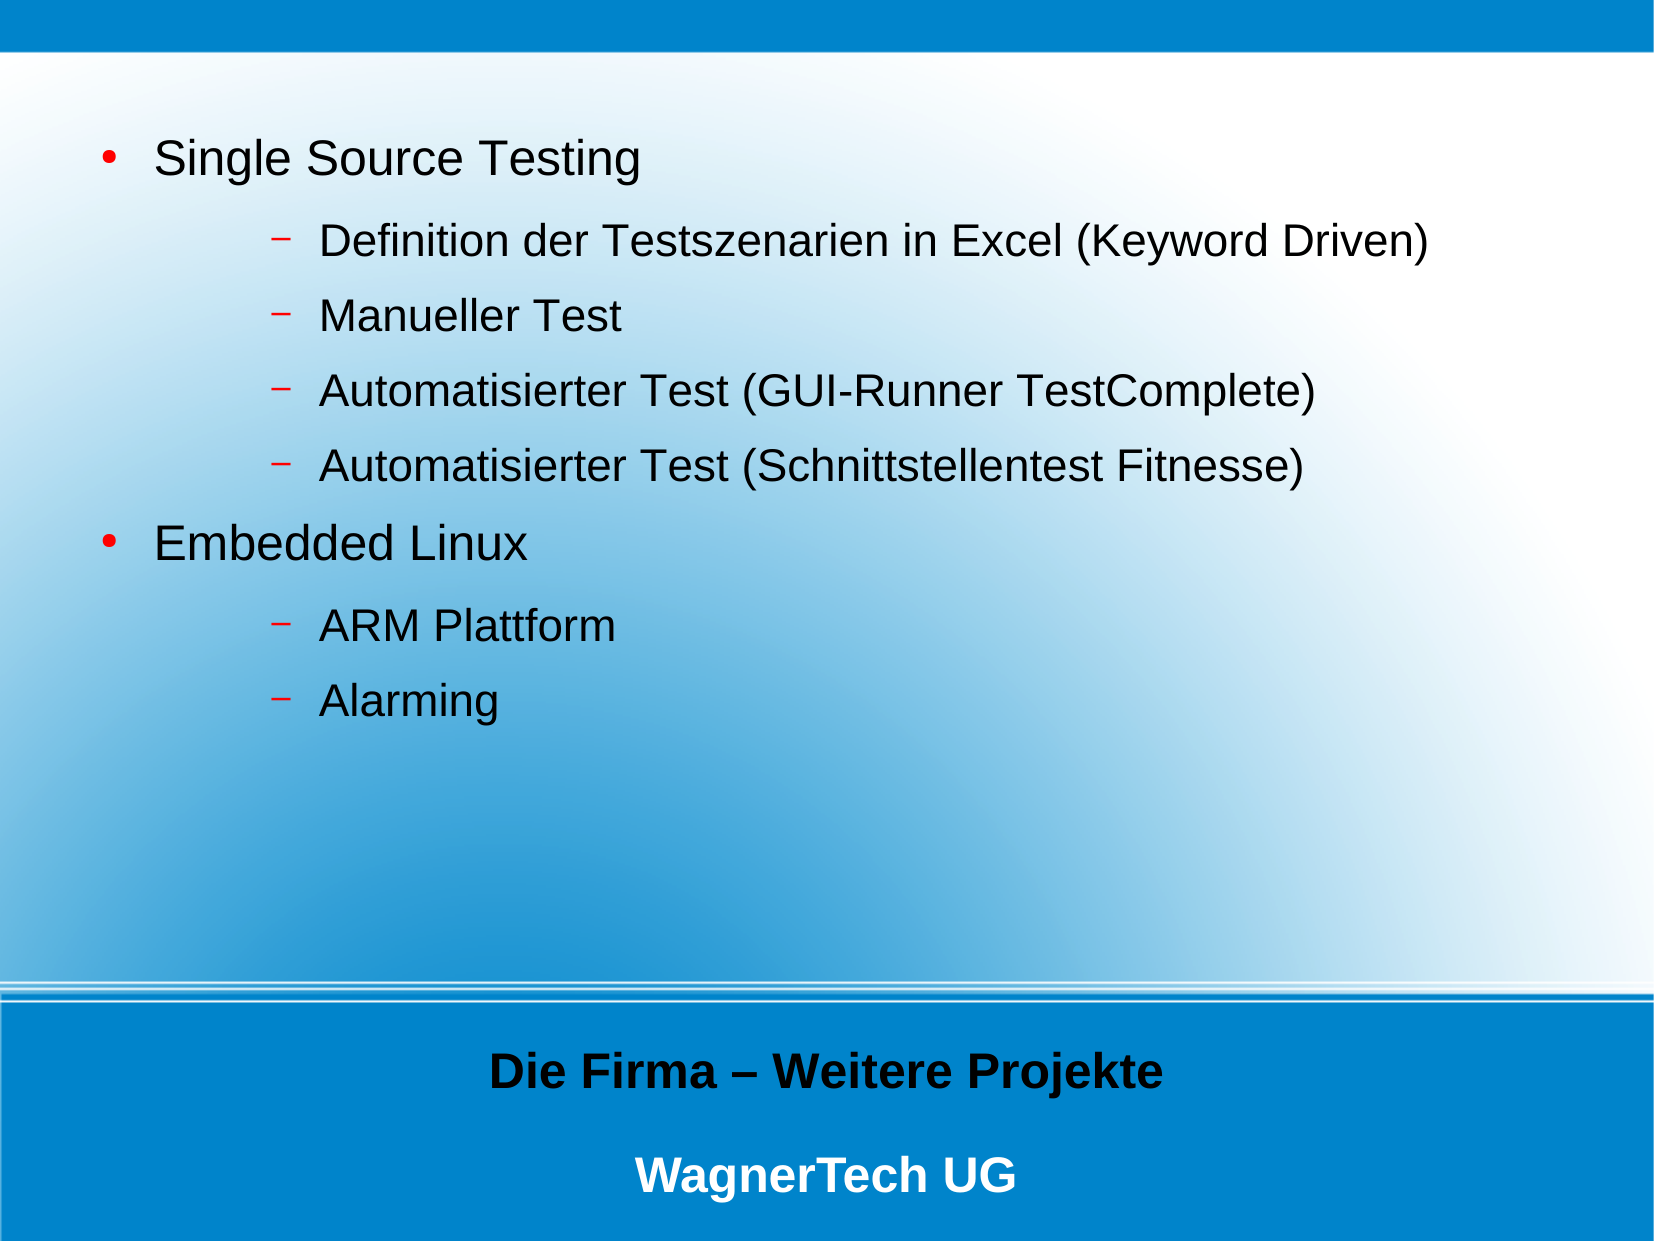

Single Source Testing
Definition der Testszenarien in Excel (Keyword Driven)
Manueller Test
Automatisierter Test (GUI-Runner TestComplete)
Automatisierter Test (Schnittstellentest Fitnesse)
Embedded Linux
ARM Plattform
Alarming
# Die Firma – Weitere Projekte